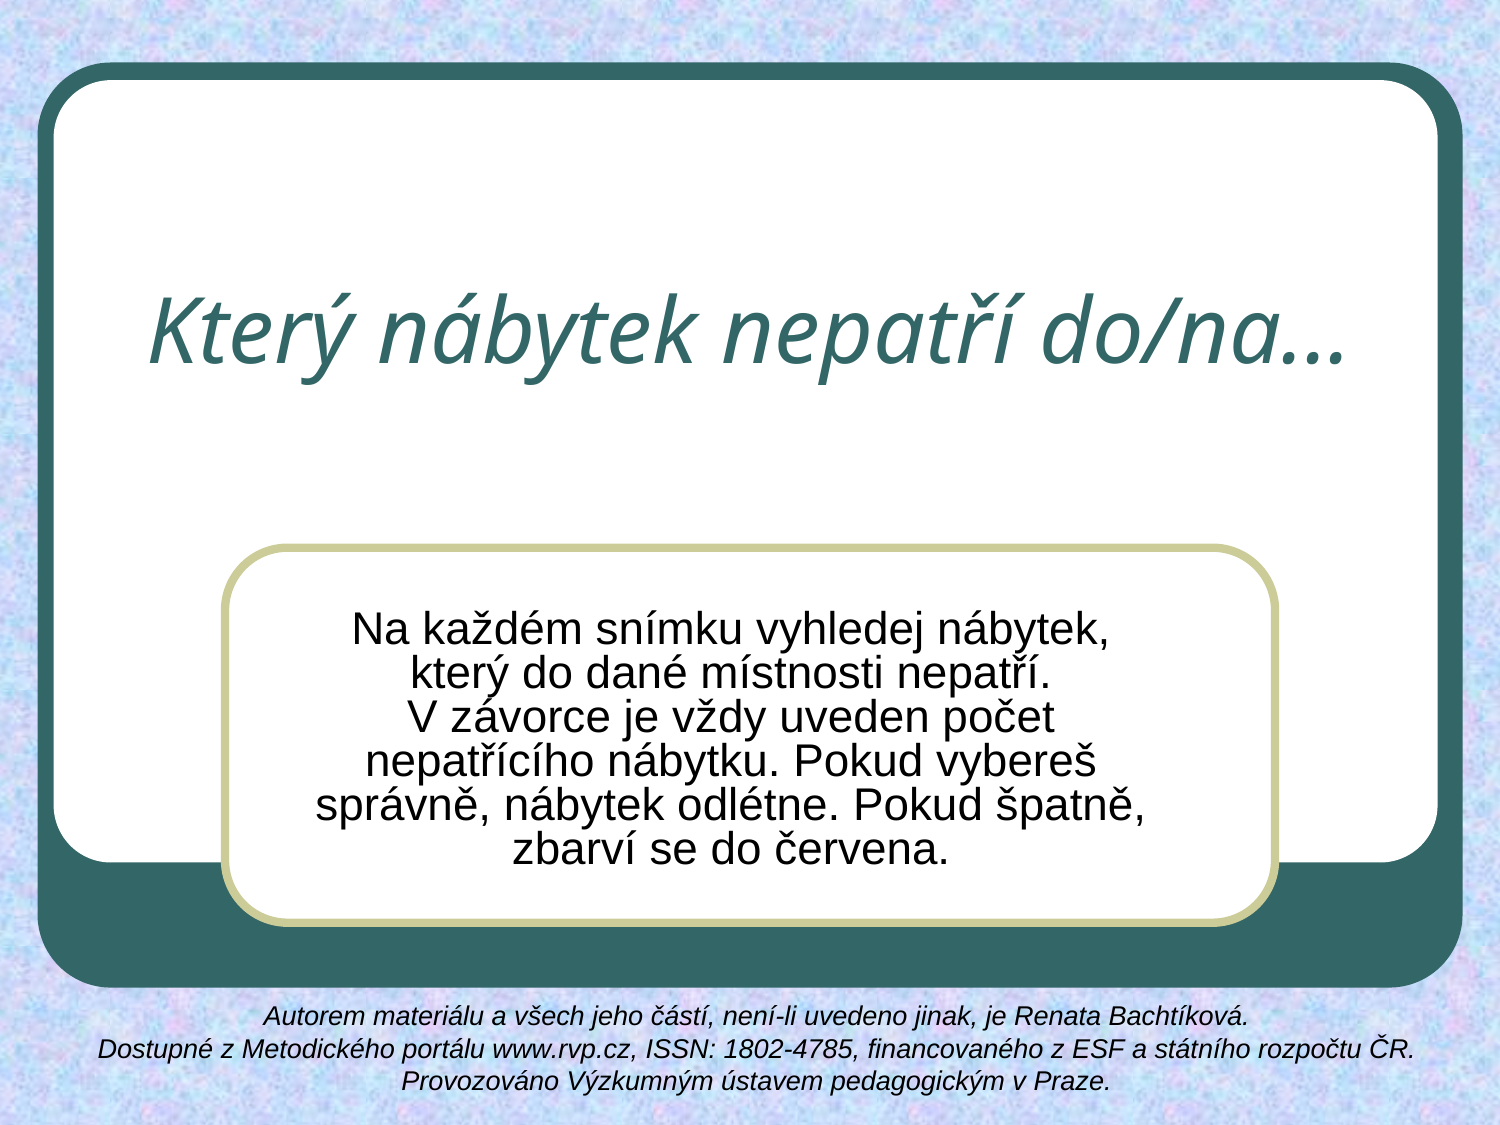

# Který nábytek nepatří do/na...
Na každém snímku vyhledej nábytek, který do dané místnosti nepatří.
V závorce je vždy uveden počet nepatřícího nábytku. Pokud vybereš správně, nábytek odlétne. Pokud špatně, zbarví se do červena.
Autorem materiálu a všech jeho částí, není-li uvedeno jinak, je Renata Bachtíková.
Dostupné z Metodického portálu www.rvp.cz, ISSN: 1802-4785, financovaného z ESF a státního rozpočtu ČR.
Provozováno Výzkumným ústavem pedagogickým v Praze.